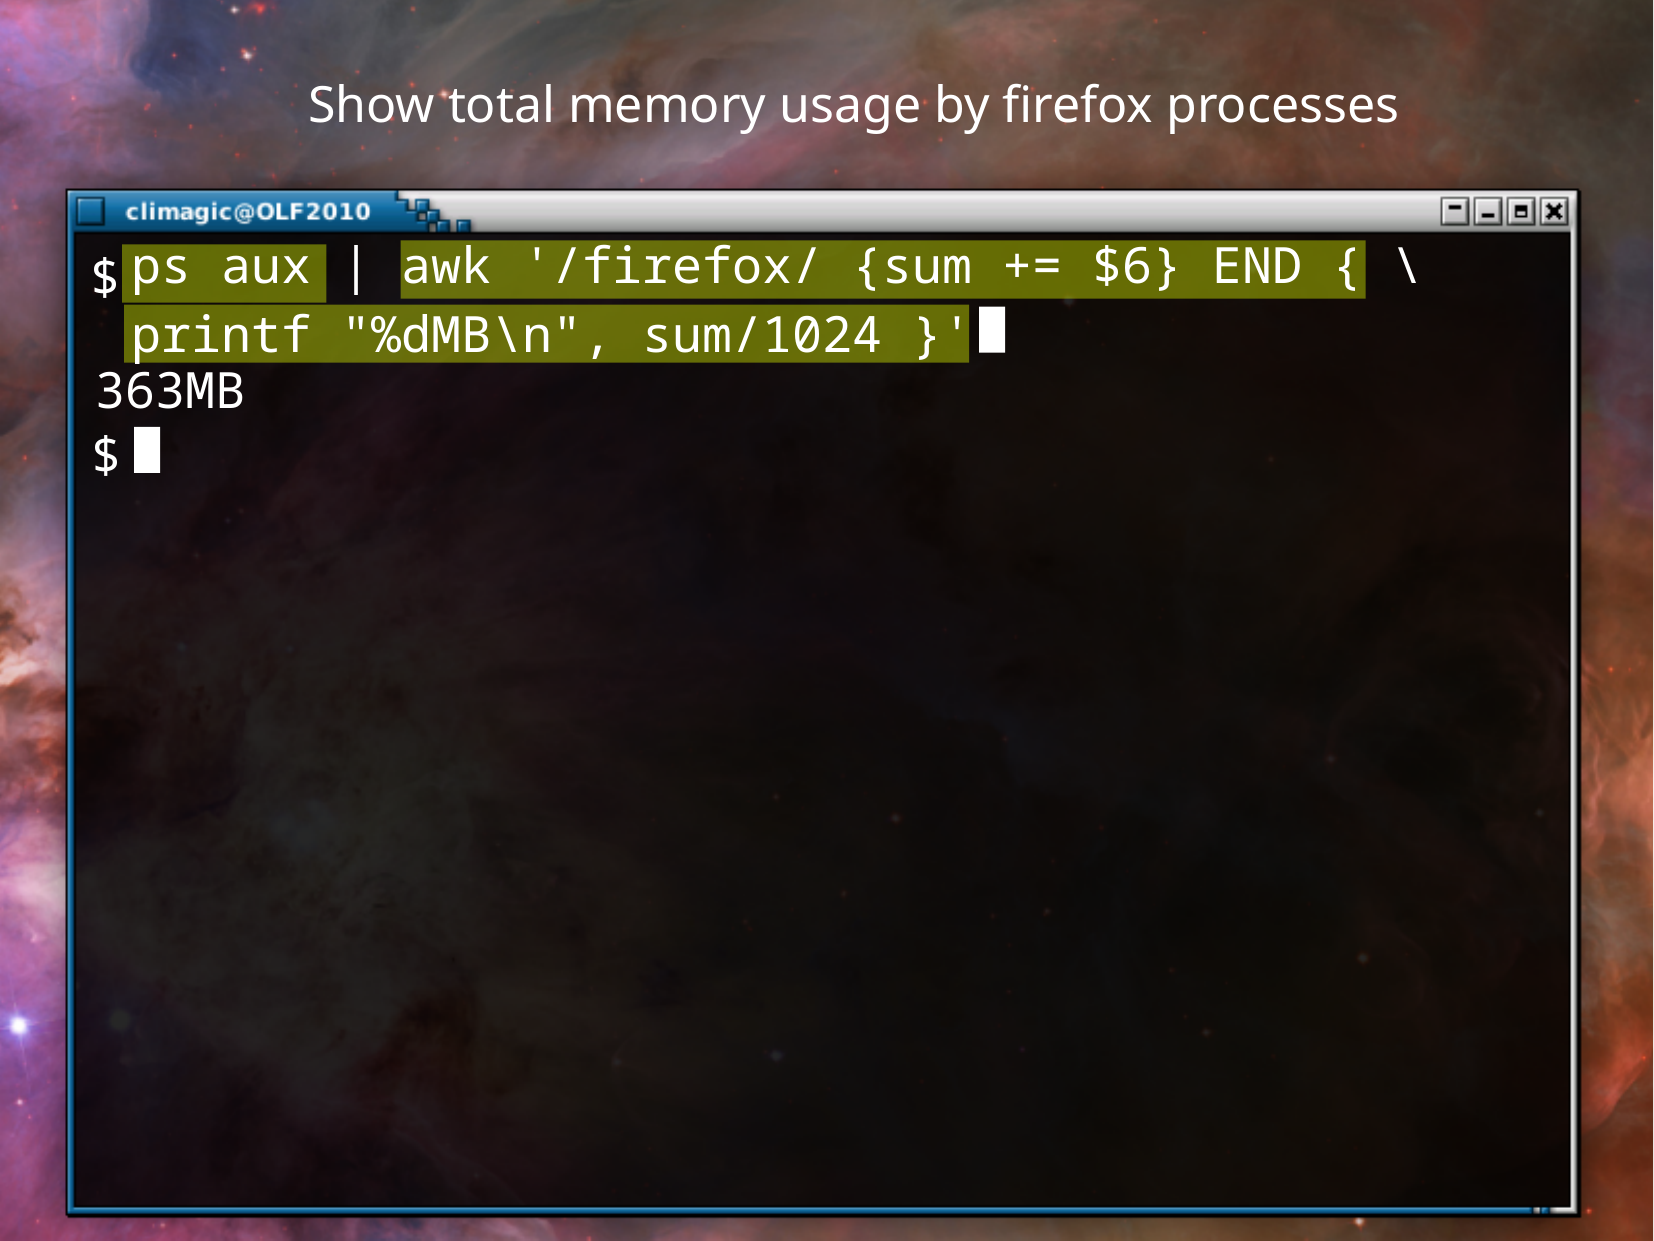

Show total memory usage by firefox processes
# ps aux | awk '/firefox/ {sum += $6} END { \
printf "%dMB\n", sum/1024 }'
$
363MB
$